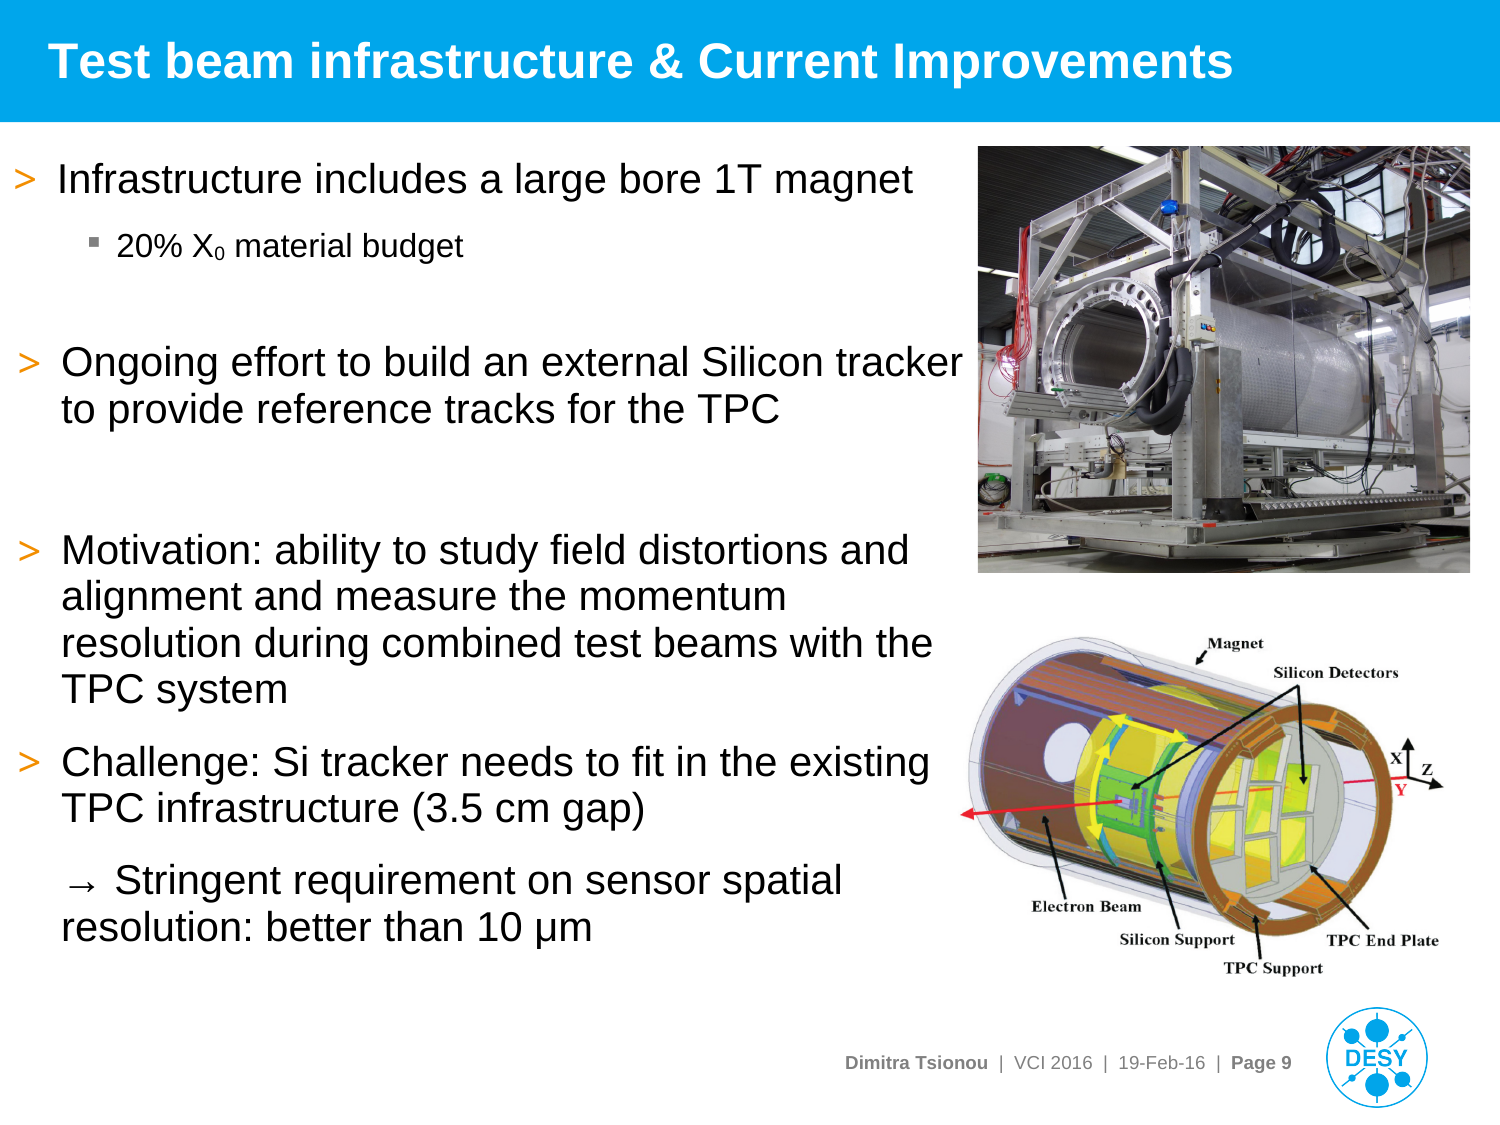

# Test beam infrastructure & Current Improvements
Infrastructure includes a large bore 1T magnet
20% X0 material budget
Ongoing effort to build an external Silicon tracker to provide reference tracks for the TPC
Motivation: ability to study field distortions and alignment and measure the momentum resolution during combined test beams with the TPC system
Challenge: Si tracker needs to fit in the existing TPC infrastructure (3.5 cm gap)
→ Stringent requirement on sensor spatial resolution: better than 10 μm